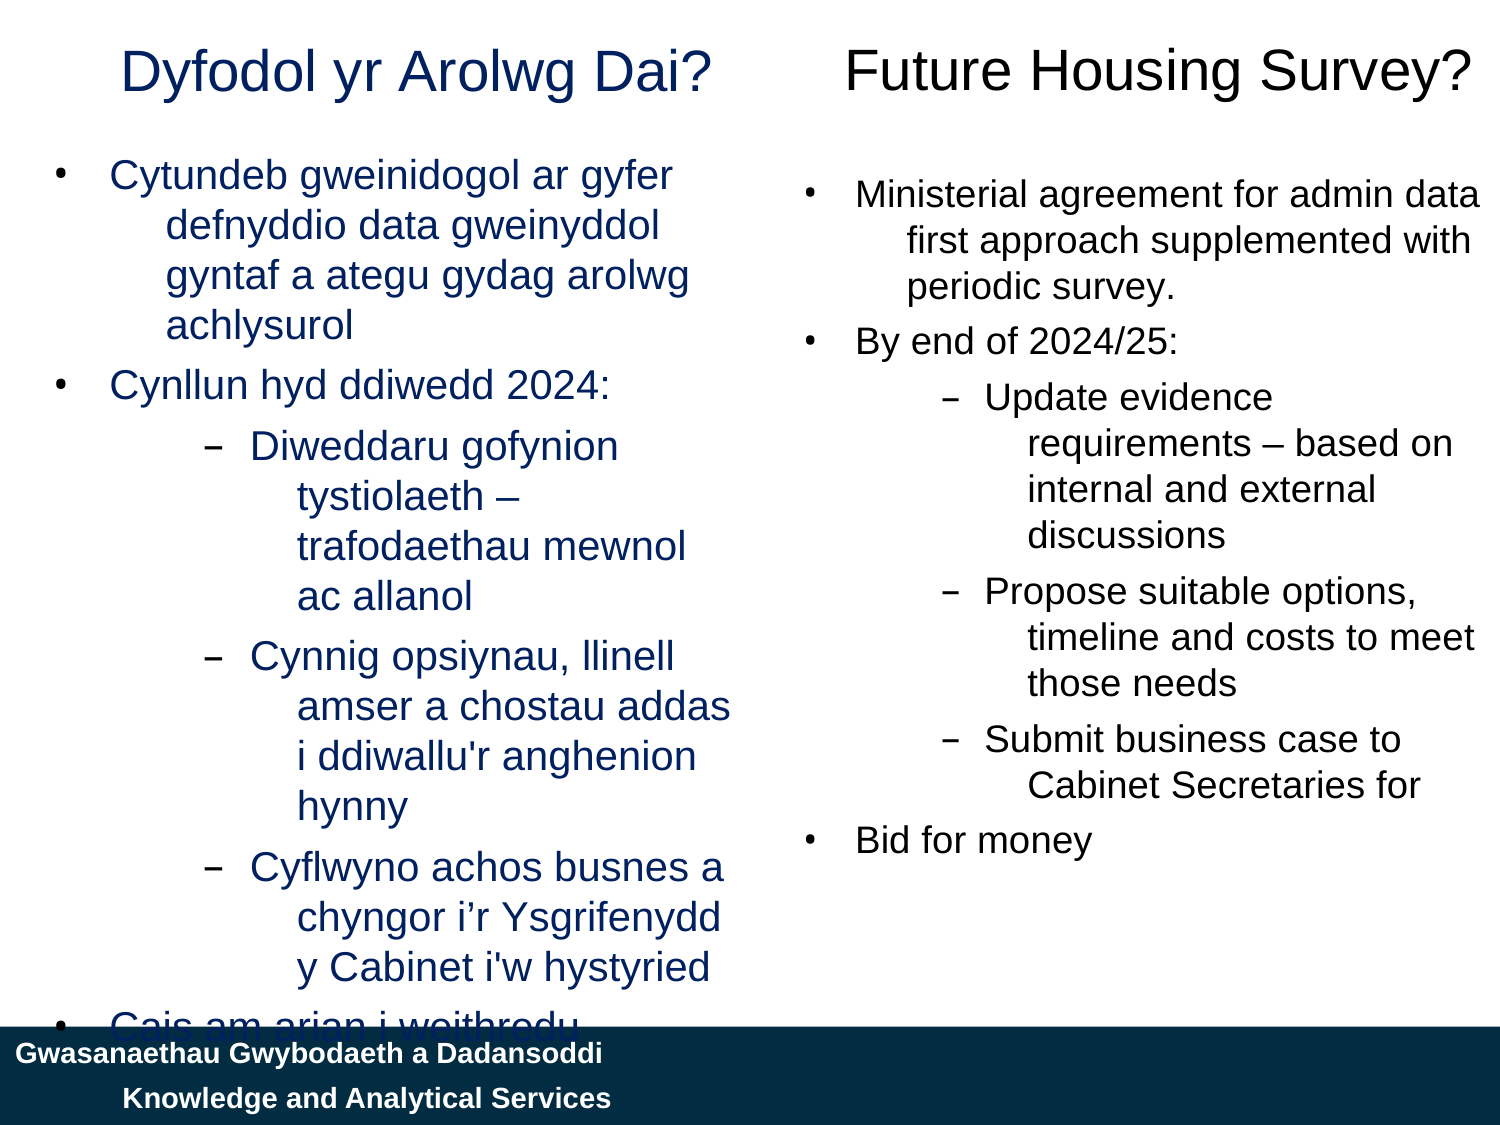

Future Housing Survey?
Dyfodol yr Arolwg Dai?
Cytundeb gweinidogol ar gyfer defnyddio data gweinyddol gyntaf a ategu gydag arolwg achlysurol
Cynllun hyd ddiwedd 2024:
Diweddaru gofynion tystiolaeth – trafodaethau mewnol ac allanol
Cynnig opsiynau, llinell amser a chostau addas i ddiwallu'r anghenion hynny
Cyflwyno achos busnes a chyngor i’r Ysgrifenydd y Cabinet i'w hystyried
Cais am arian i weithredu
# Ministerial agreement for admin data first approach supplemented with periodic survey.
By end of 2024/25:
Update evidence requirements – based on internal and external discussions
Propose suitable options, timeline and costs to meet those needs
Submit business case to Cabinet Secretaries for
Bid for money
Gwasanaethau Gwybodaeth a Dadansoddi
Knowledge and Analytical Services